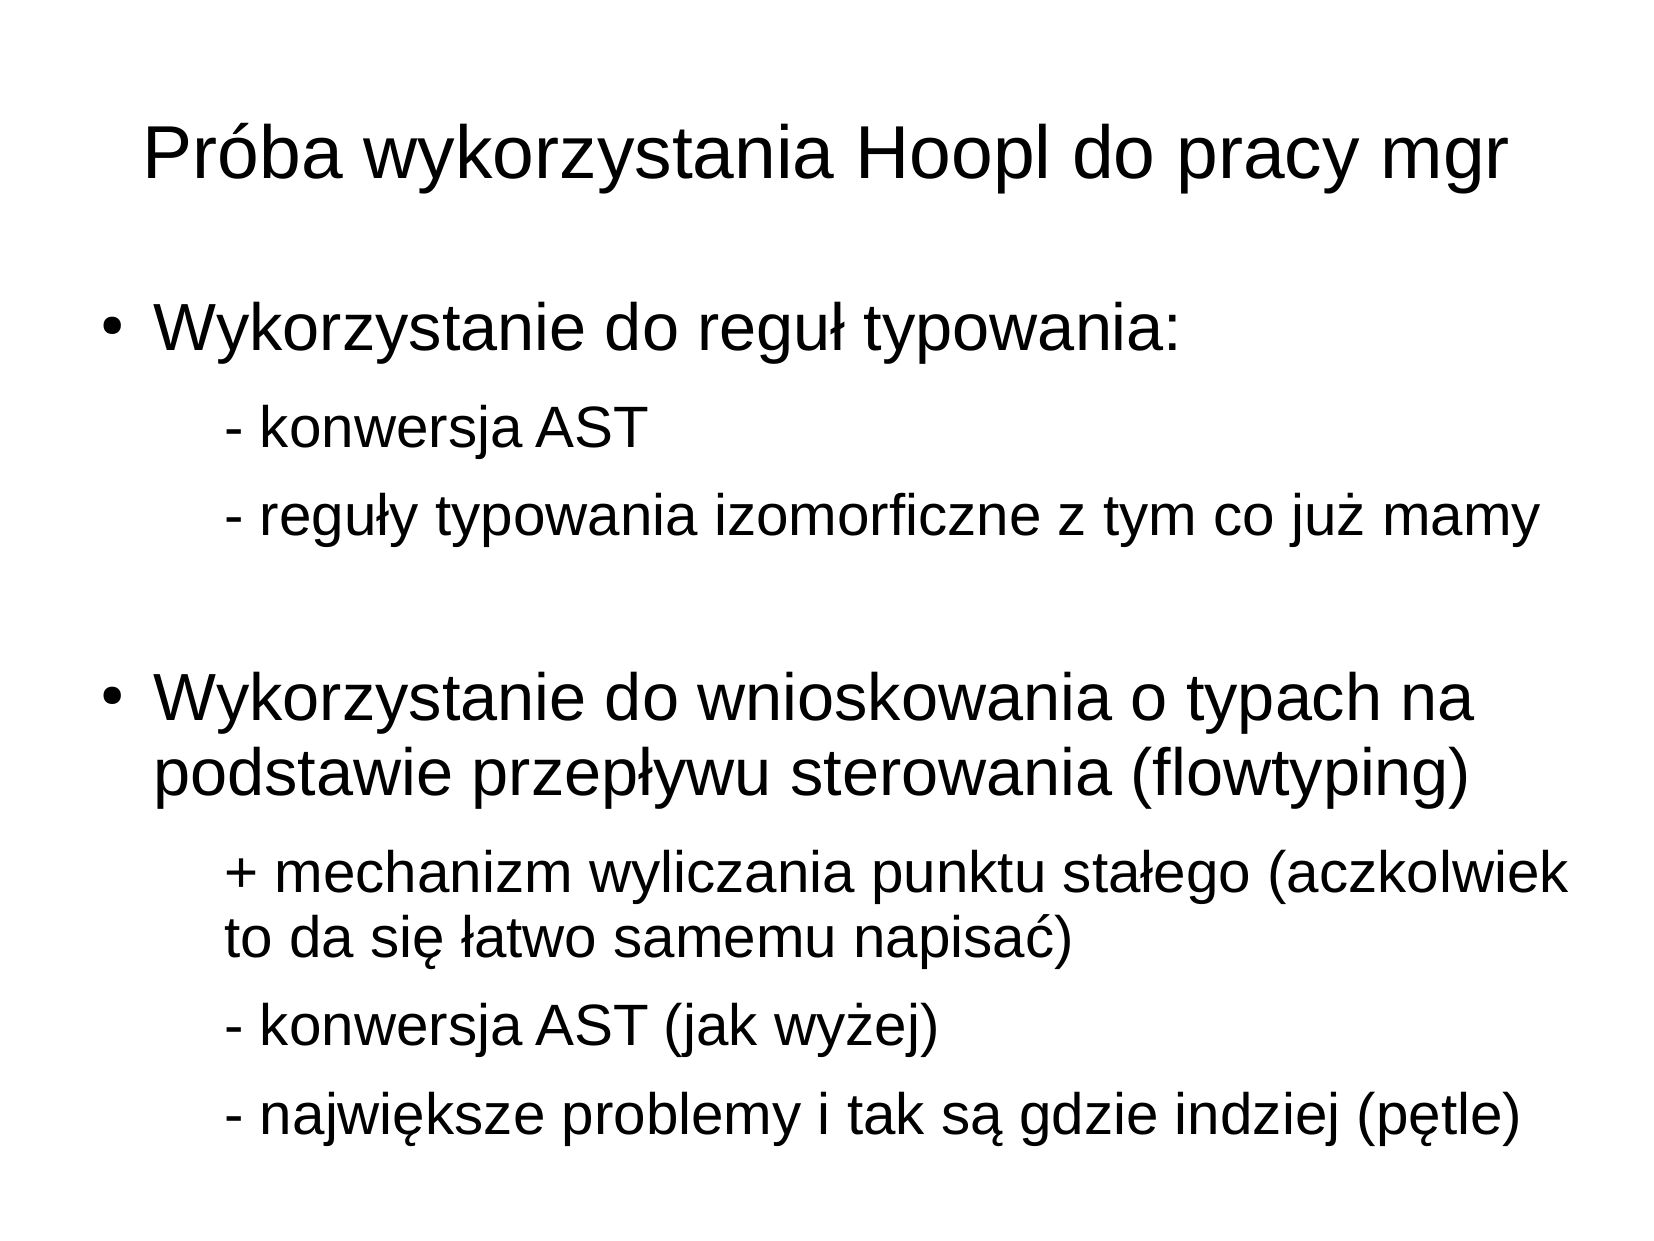

# Próba wykorzystania Hoopl do pracy mgr
Wykorzystanie do reguł typowania:
- konwersja AST
- reguły typowania izomorficzne z tym co już mamy
Wykorzystanie do wnioskowania o typach na podstawie przepływu sterowania (flowtyping)
+ mechanizm wyliczania punktu stałego (aczkolwiek to da się łatwo samemu napisać)
- konwersja AST (jak wyżej)
- największe problemy i tak są gdzie indziej (pętle)